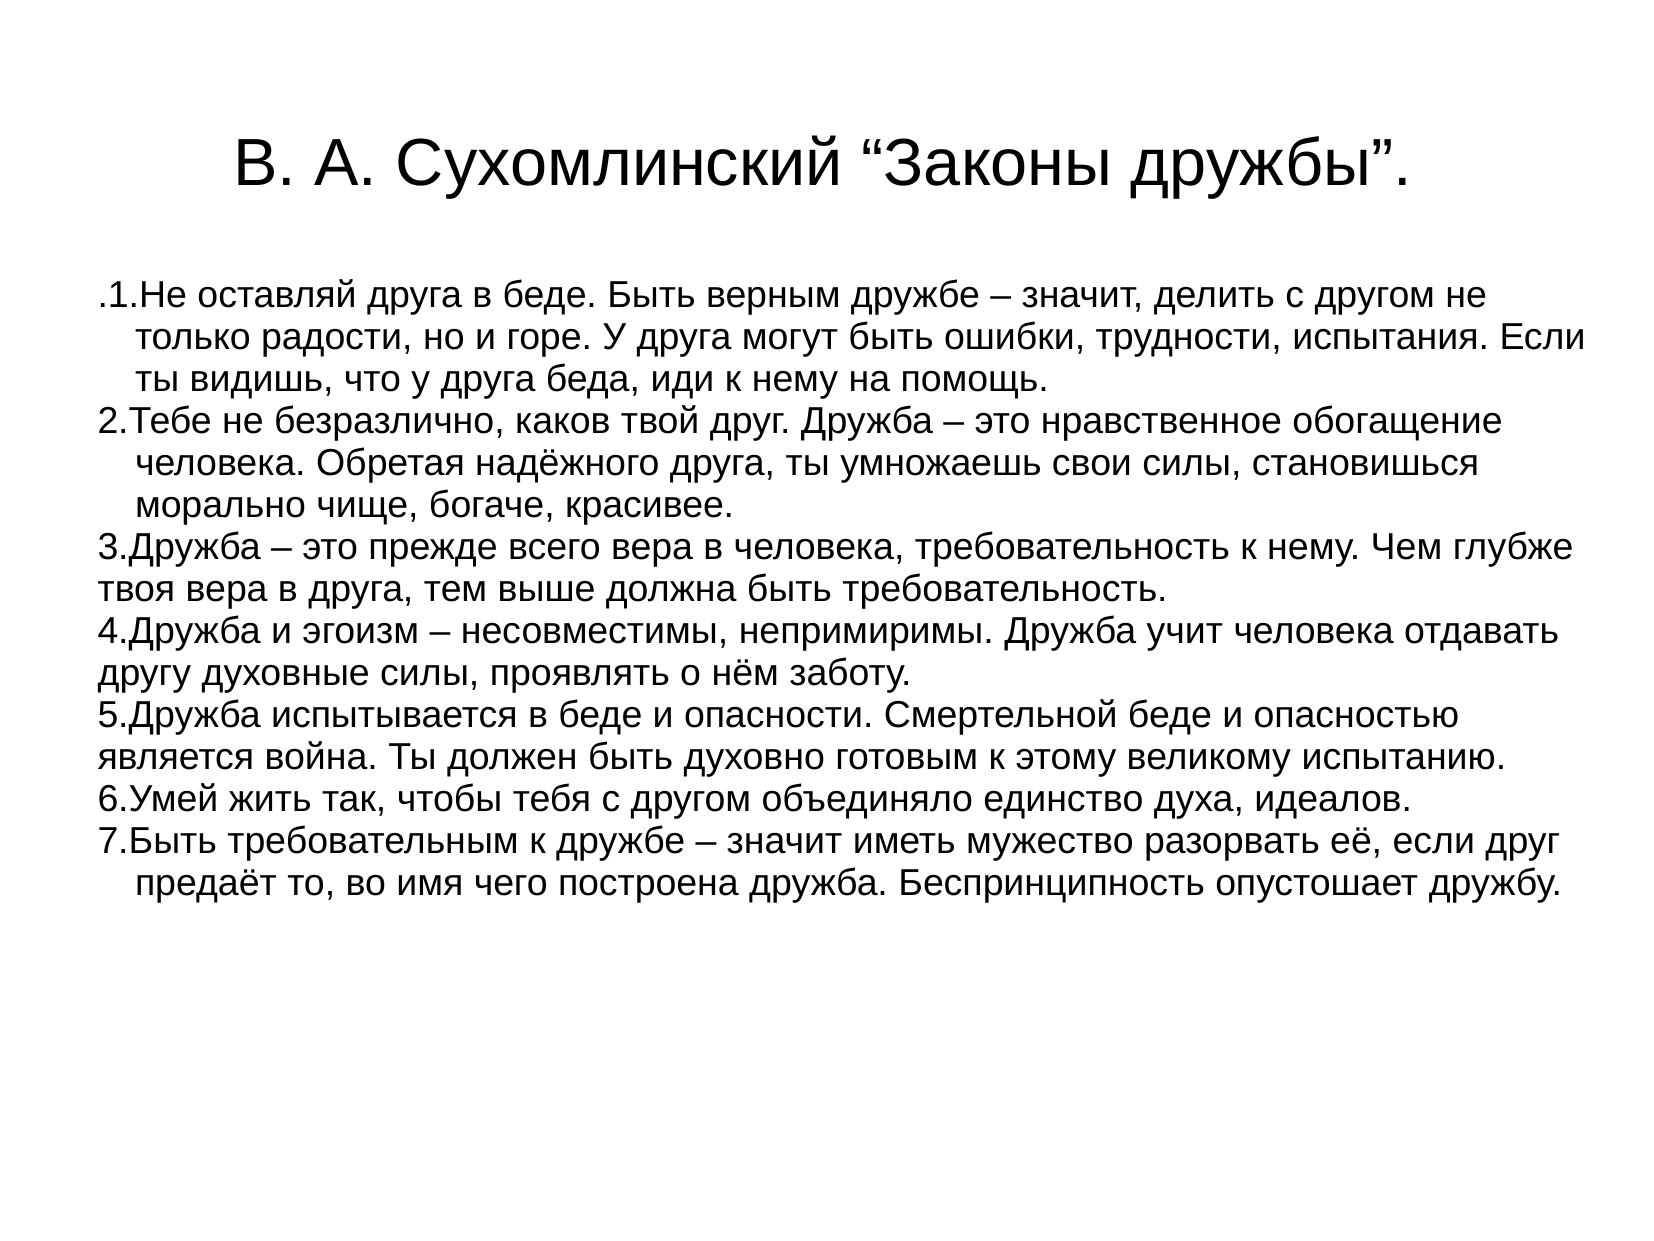

# В. А. Сухомлинский “Законы дружбы”.
| .1.Не оставляй друга в беде. Быть верным дружбе – значит, делить с другом не только радости, но и горе. У друга могут быть ошибки, трудности, испытания. Если ты видишь, что у друга беда, иди к нему на помощь. 2.Тебе не безразлично, каков твой друг. Дружба – это нравственное обогащение человека. Обретая надёжного друга, ты умножаешь свои силы, становишься морально чище, богаче, красивее. 3.Дружба – это прежде всего вера в человека, требовательность к нему. Чем глубже твоя вера в друга, тем выше должна быть требовательность. 4.Дружба и эгоизм – несовместимы, непримиримы. Дружба учит человека отдавать другу духовные силы, проявлять о нём заботу. 5.Дружба испытывается в беде и опасности. Смертельной беде и опасностью является война. Ты должен быть духовно готовым к этому великому испытанию. 6.Умей жить так, чтобы тебя с другом объединяло единство духа, идеалов. 7.Быть требовательным к дружбе – значит иметь мужество разорвать её, если друг предаёт то, во имя чего построена дружба. Беспринципность опустошает дружбу. |
| --- |
| |
| --- |